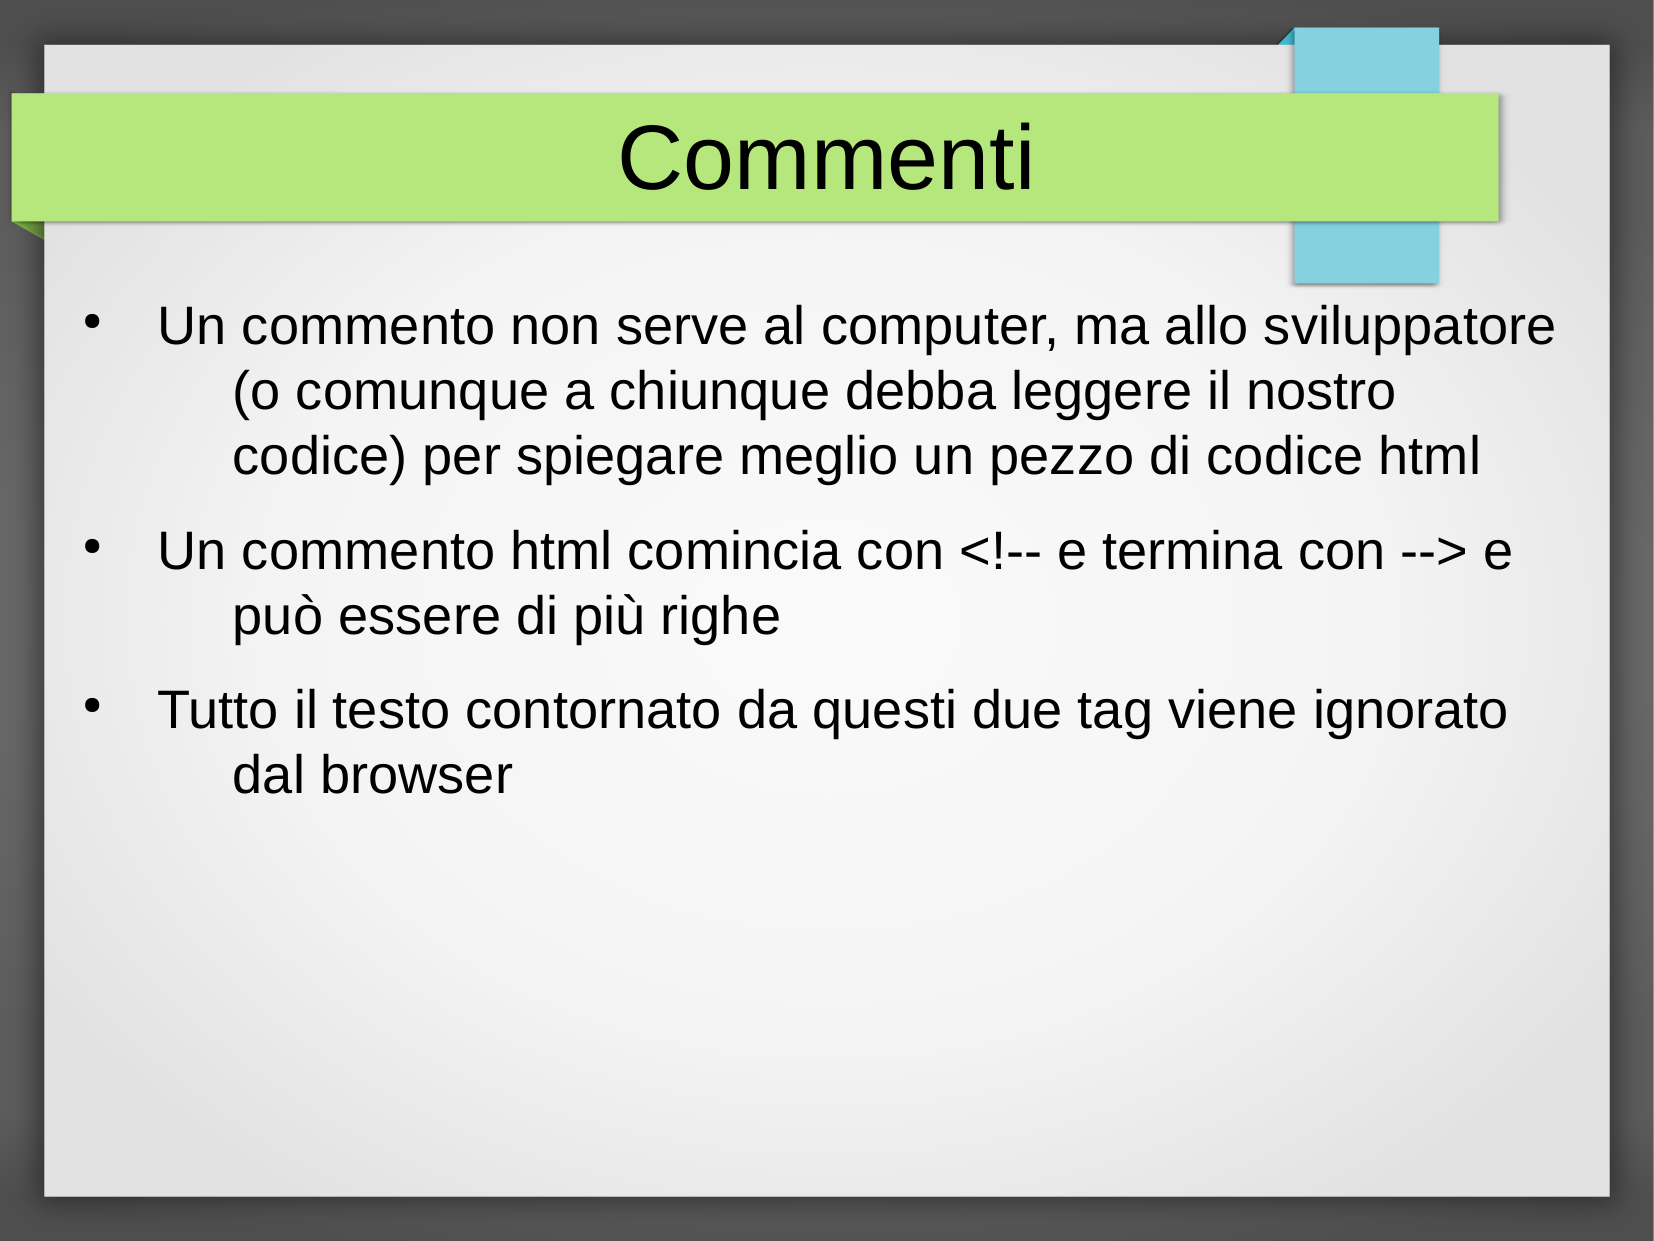

# Commenti
Un commento non serve al computer, ma allo sviluppatore (o comunque a chiunque debba leggere il nostro codice) per spiegare meglio un pezzo di codice html
Un commento html comincia con <!-- e termina con --> e può essere di più righe
Tutto il testo contornato da questi due tag viene ignorato dal browser